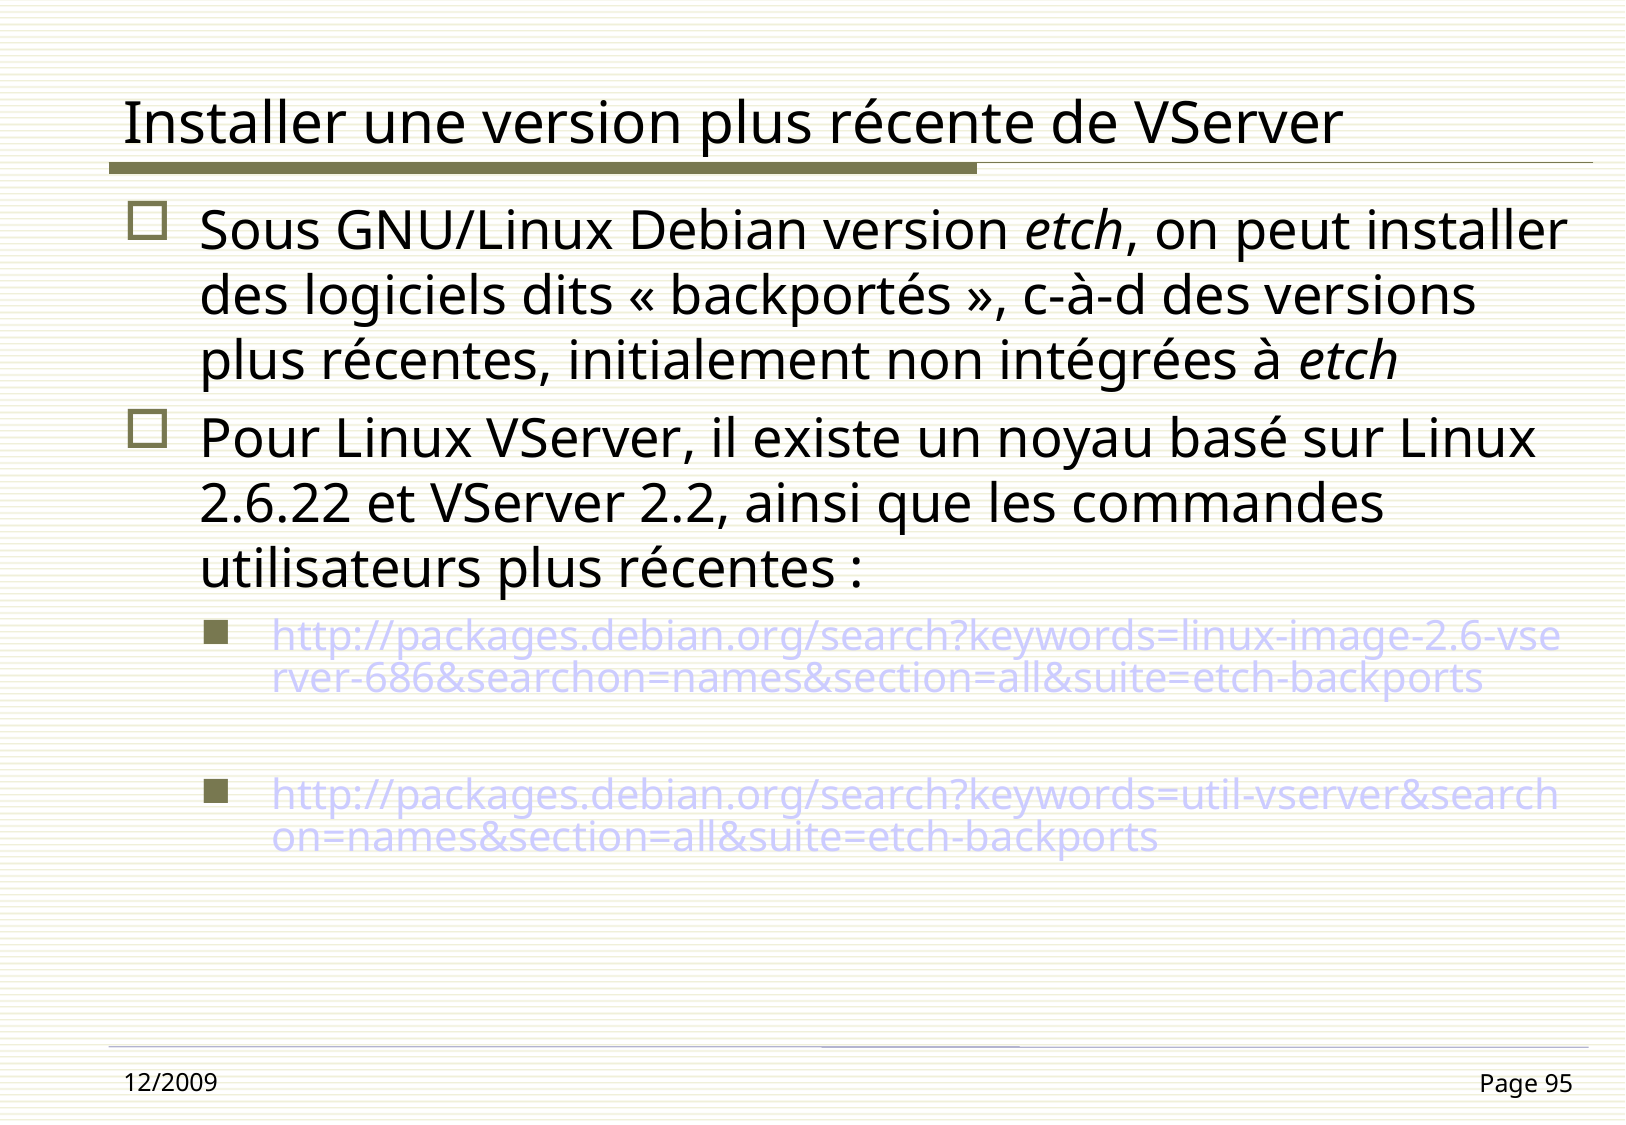

# Installer une version plus récente de VServer
Sous GNU/Linux Debian version etch, on peut installer des logiciels dits « backportés », c-à-d des versions plus récentes, initialement non intégrées à etch
Pour Linux VServer, il existe un noyau basé sur Linux 2.6.22 et VServer 2.2, ainsi que les commandes utilisateurs plus récentes :
http://packages.debian.org/search?keywords=linux-image-2.6-vserver-686&searchon=names&section=all&suite=etch-backports
http://packages.debian.org/search?keywords=util-vserver&searchon=names&section=all&suite=etch-backports
95